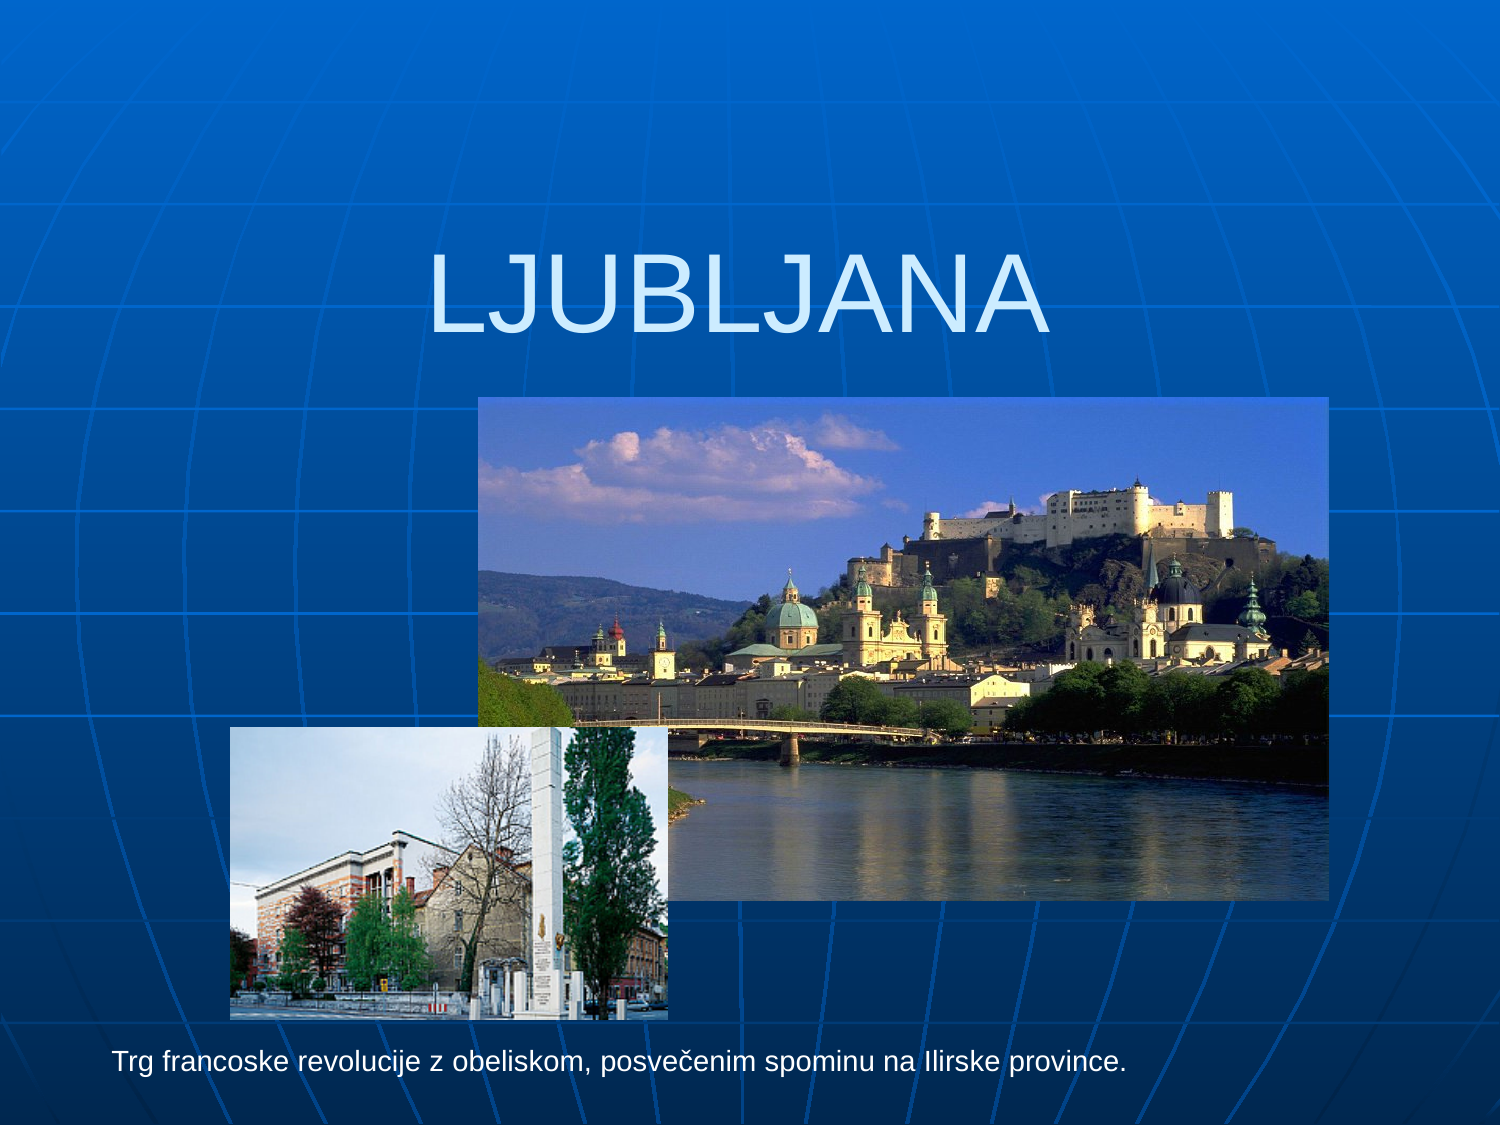

# LJUBLJANA
Trg francoske revolucije z obeliskom, posvečenim spominu na Ilirske province.